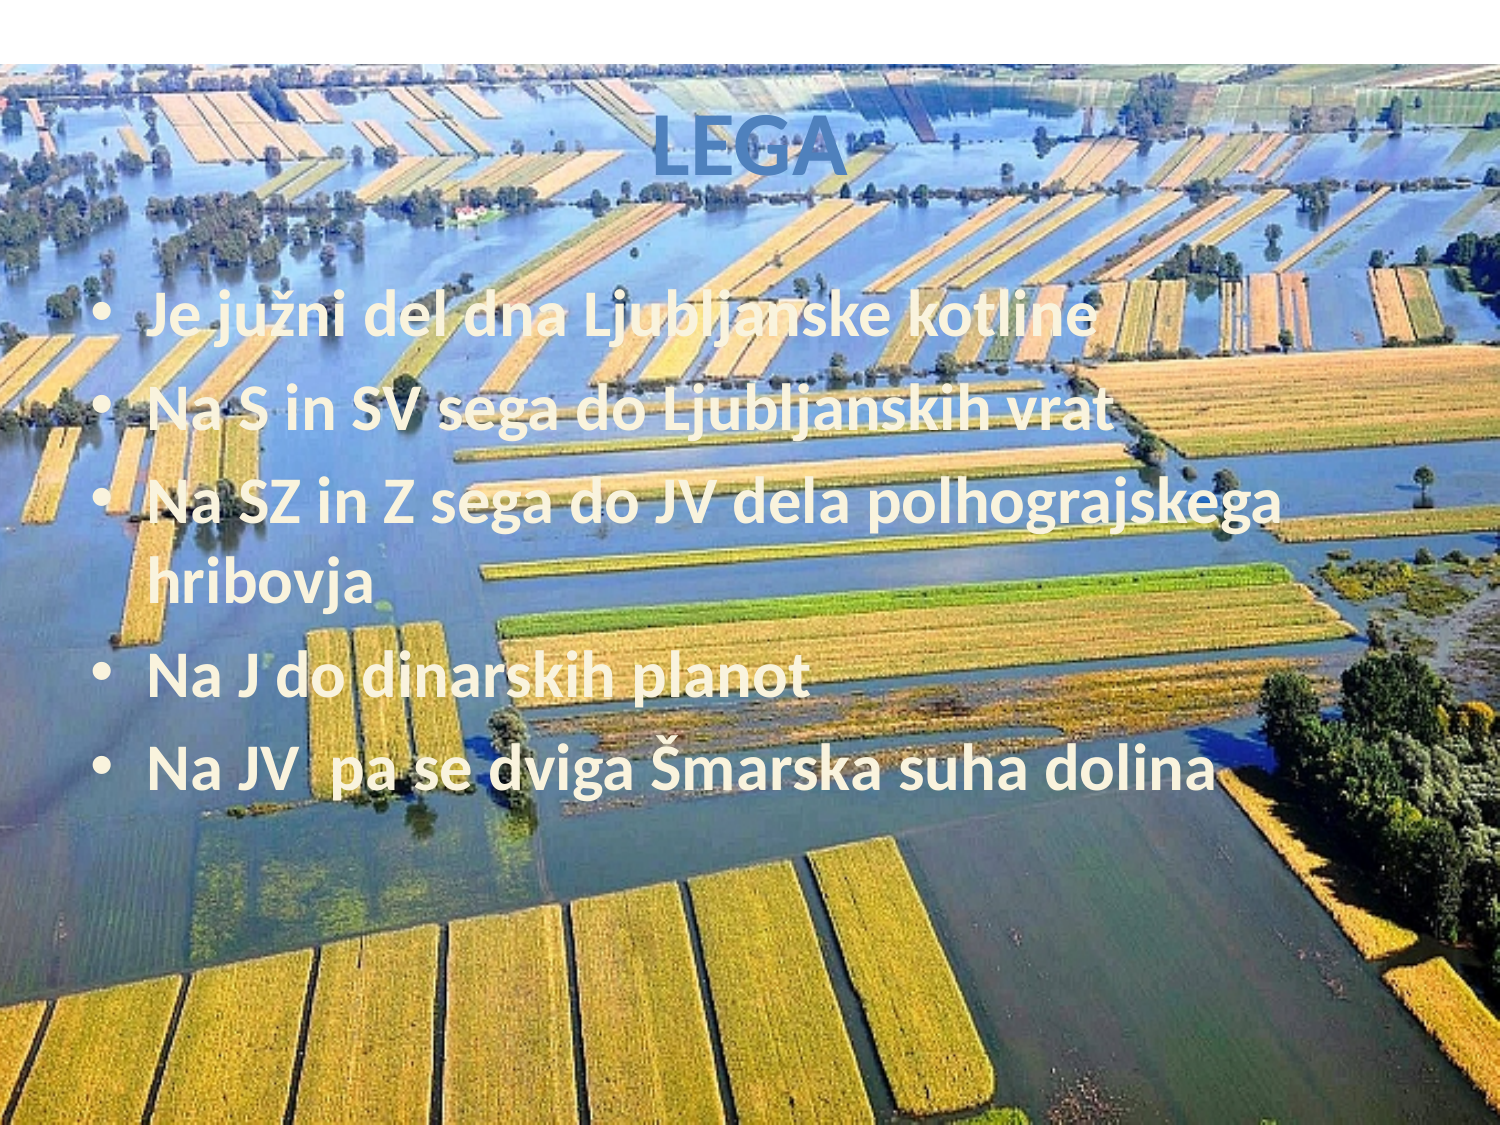

# Lega
Je južni del dna Ljubljanske kotline
Na S in SV sega do Ljubljanskih vrat
Na SZ in Z sega do JV dela polhograjskega hribovja
Na J do dinarskih planot
Na JV pa se dviga Šmarska suha dolina